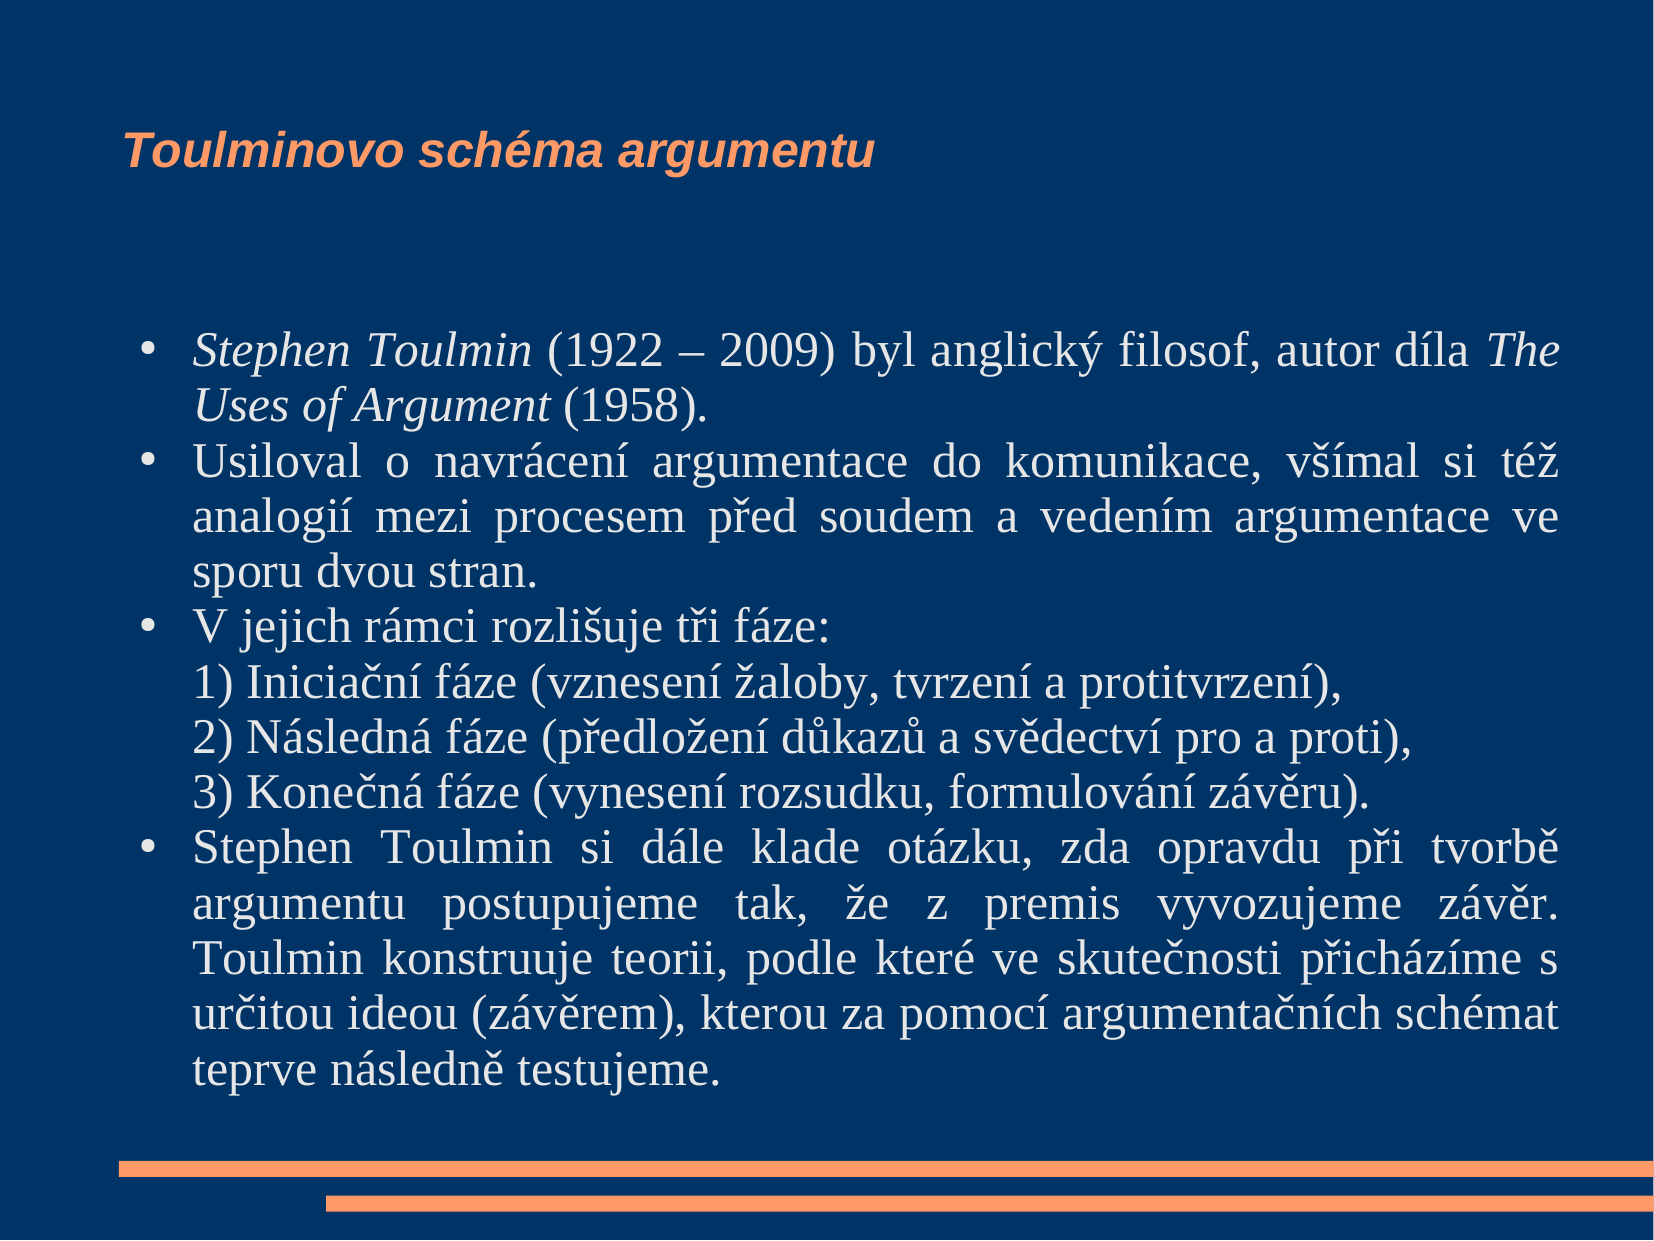

# Toulminovo schéma argumentu
Stephen Toulmin (1922 – 2009) byl anglický filosof, autor díla The Uses of Argument (1958).
Usiloval o navrácení argumentace do komunikace, všímal si též analogií mezi procesem před soudem a vedením argumentace ve sporu dvou stran.
V jejich rámci rozlišuje tři fáze:
1) Iniciační fáze (vznesení žaloby, tvrzení a protitvrzení),
2) Následná fáze (předložení důkazů a svědectví pro a proti),
3) Konečná fáze (vynesení rozsudku, formulování závěru).
Stephen Toulmin si dále klade otázku, zda opravdu při tvorbě argumentu postupujeme tak, že z premis vyvozujeme závěr. Toulmin konstruuje teorii, podle které ve skutečnosti přicházíme s určitou ideou (závěrem), kterou za pomocí argumentačních schémat teprve následně testujeme.